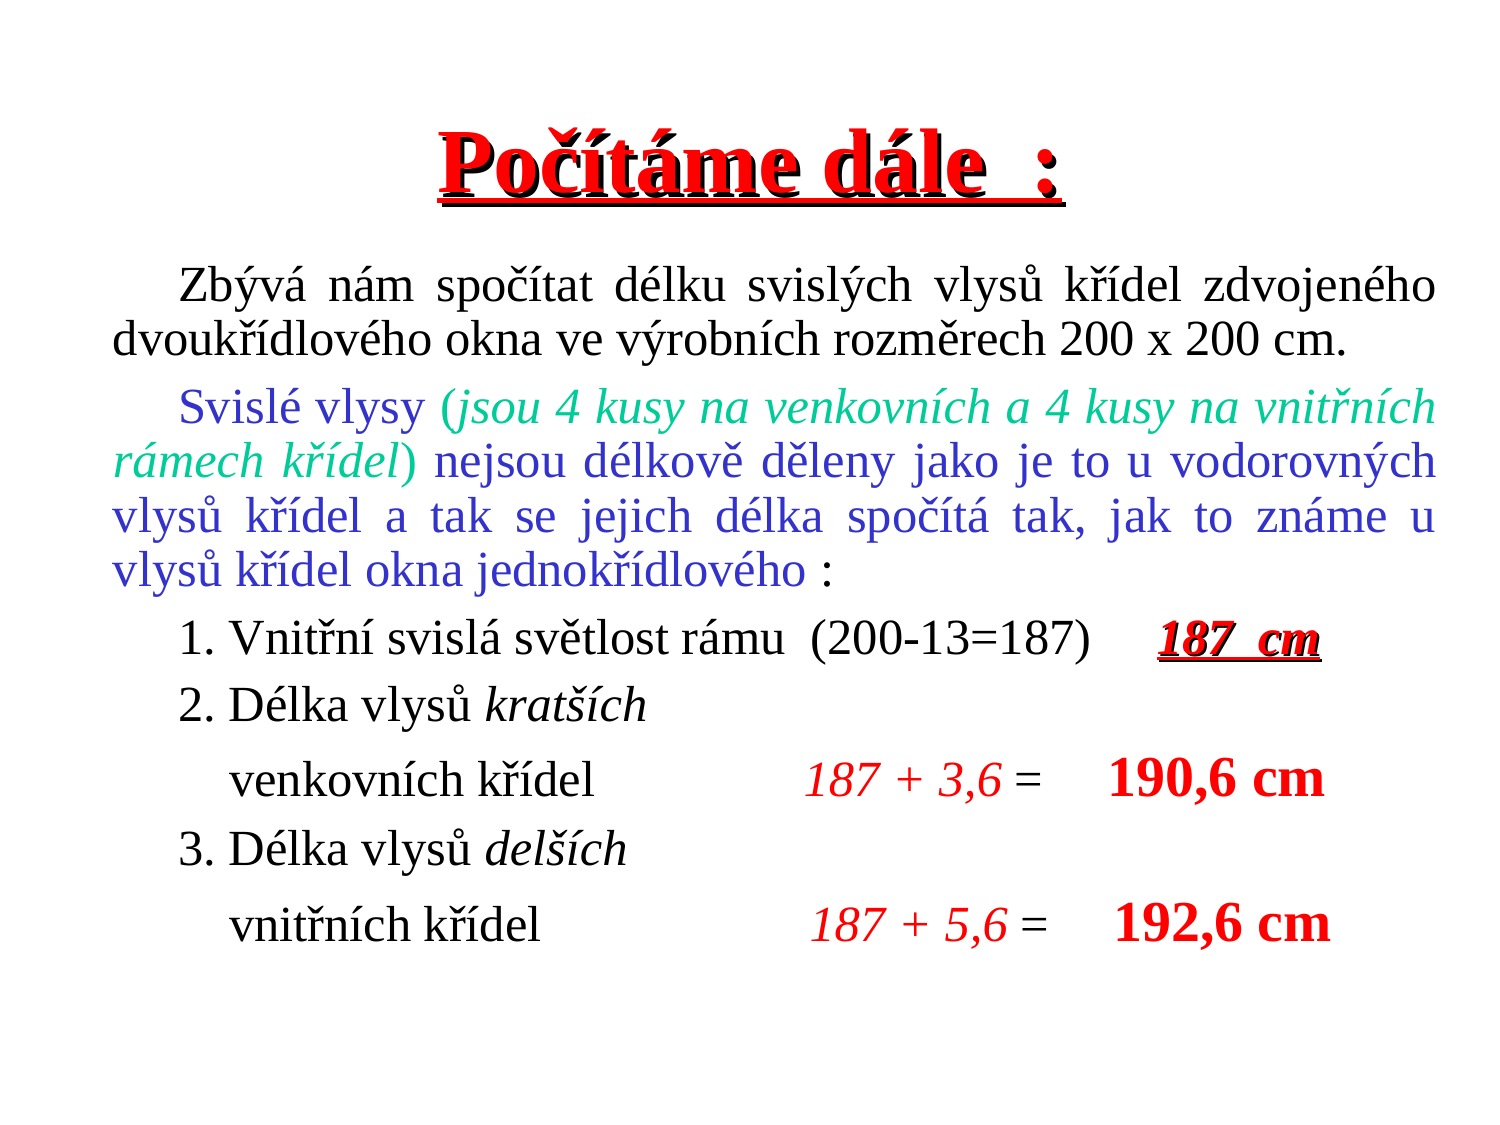

# Počítáme dále :
	Zbývá nám spočítat délku svislých vlysů křídel zdvojeného dvoukřídlového okna ve výrobních rozměrech 200 x 200 cm.
	Svislé vlysy (jsou 4 kusy na venkovních a 4 kusy na vnitřních rámech křídel) nejsou délkově děleny jako je to u vodorovných vlysů křídel a tak se jejich délka spočítá tak, jak to známe u vlysů křídel okna jednokřídlového :
	1. Vnitřní svislá světlost rámu (200-13=187) 	187 cm
	2. Délka vlysů kratších
	 venkovních křídel 	 187 + 3,6 = 190,6 cm
	3. Délka vlysů delších
	 vnitřních křídel 187 + 5,6 = 192,6 cm